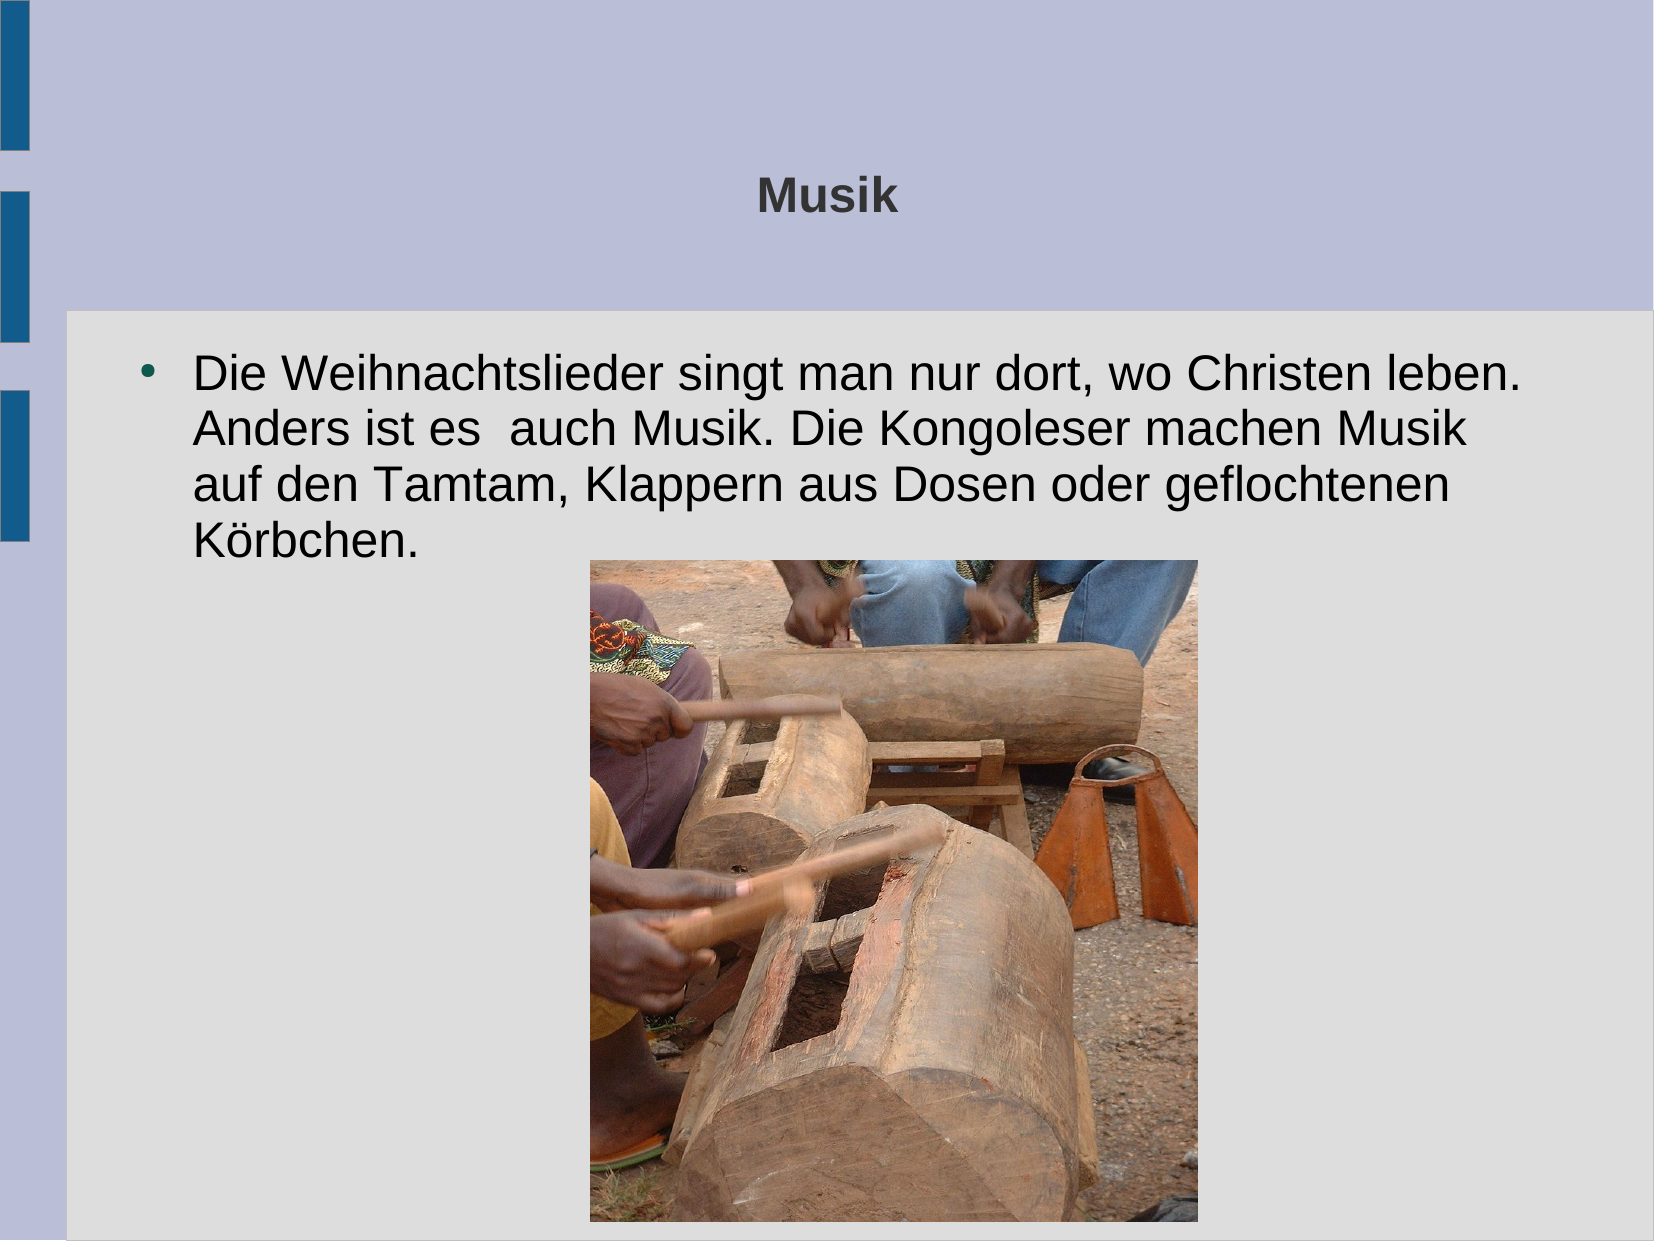

# Musik
Die Weihnachtslieder singt man nur dort, wo Christen leben. Anders ist es auch Musik. Die Kongoleser machen Musik auf den Tamtam, Klappern aus Dosen oder geflochtenen Körbchen.